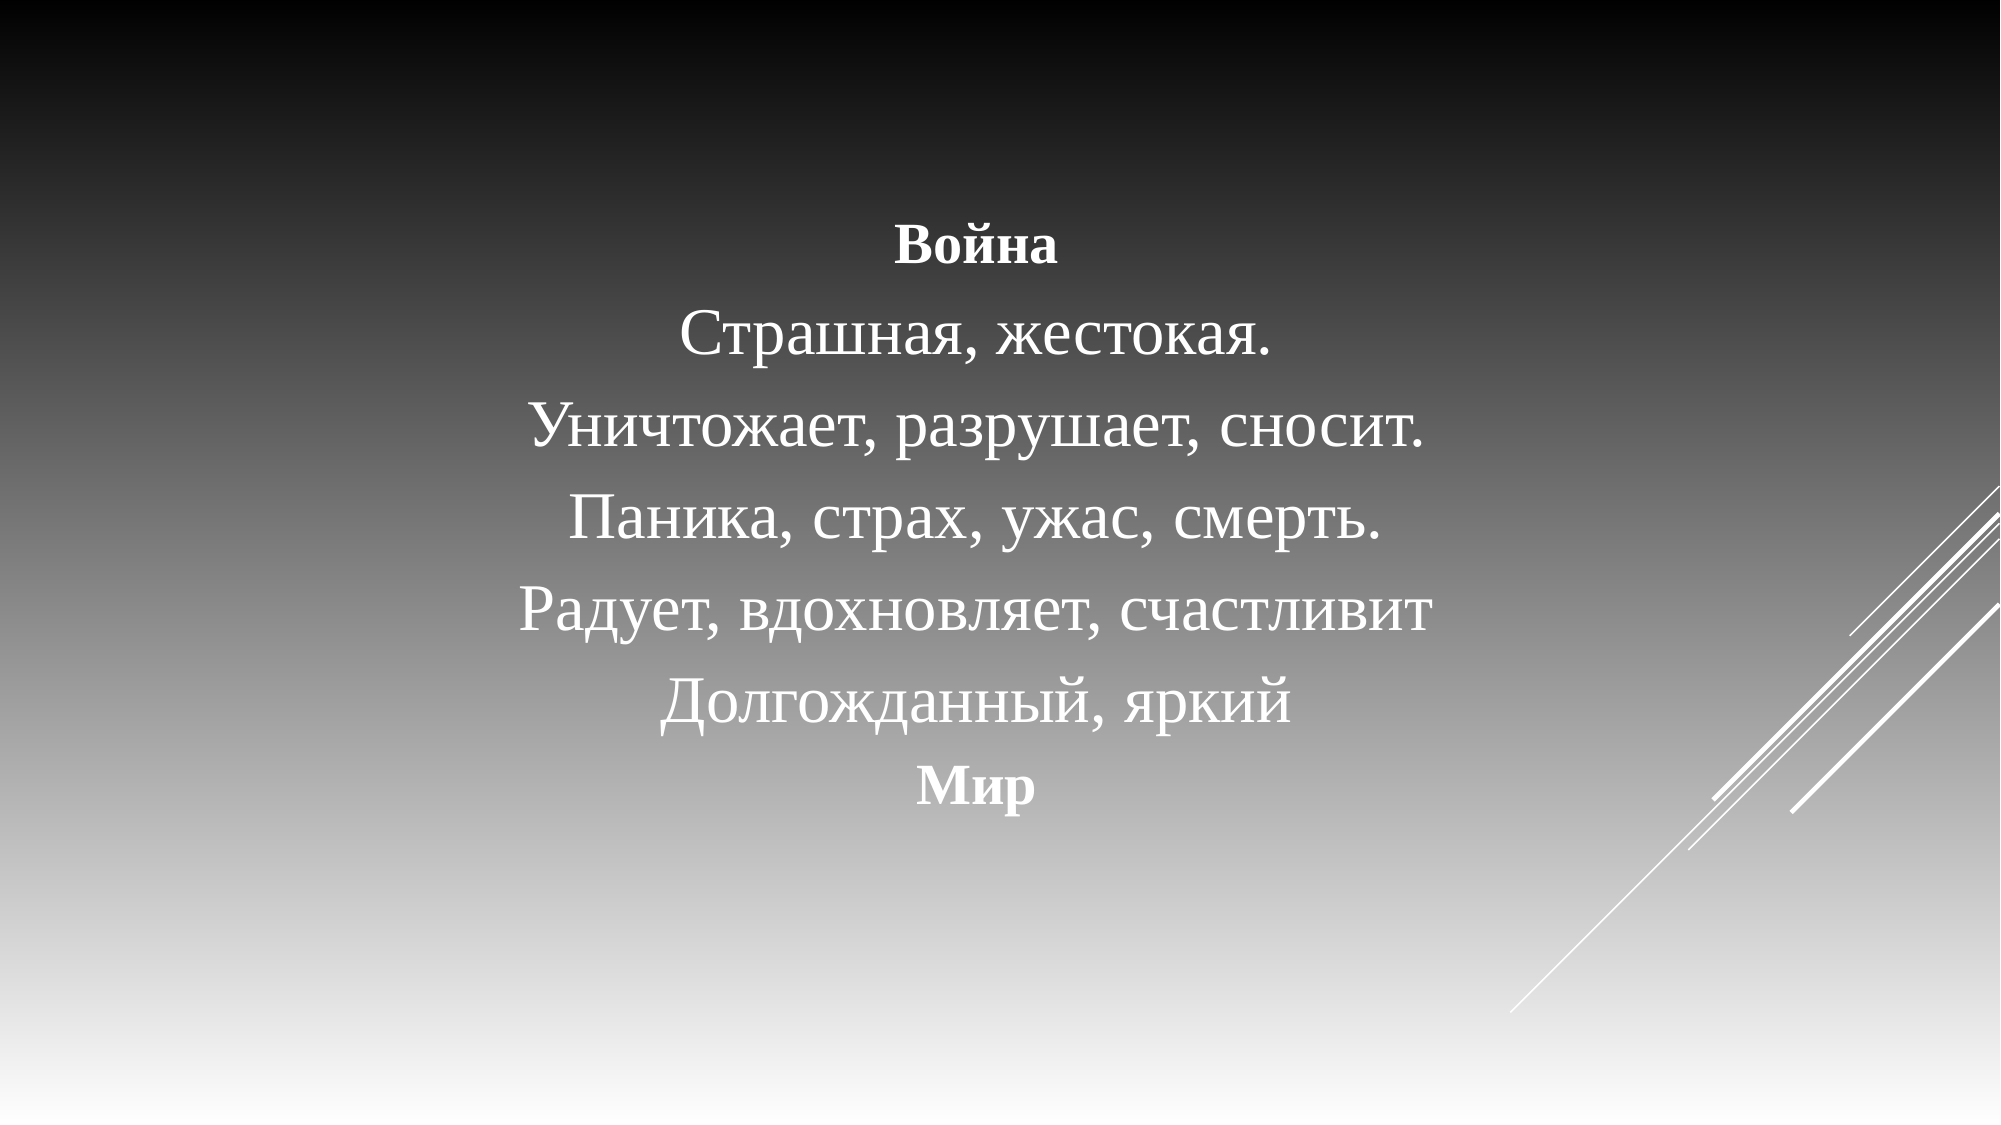

Война
Страшная, жестокая.
Уничтожает, разрушает, сносит.
Паника, страх, ужас, смерть.
Радует, вдохновляет, счастливит
Долгожданный, яркий
Мир